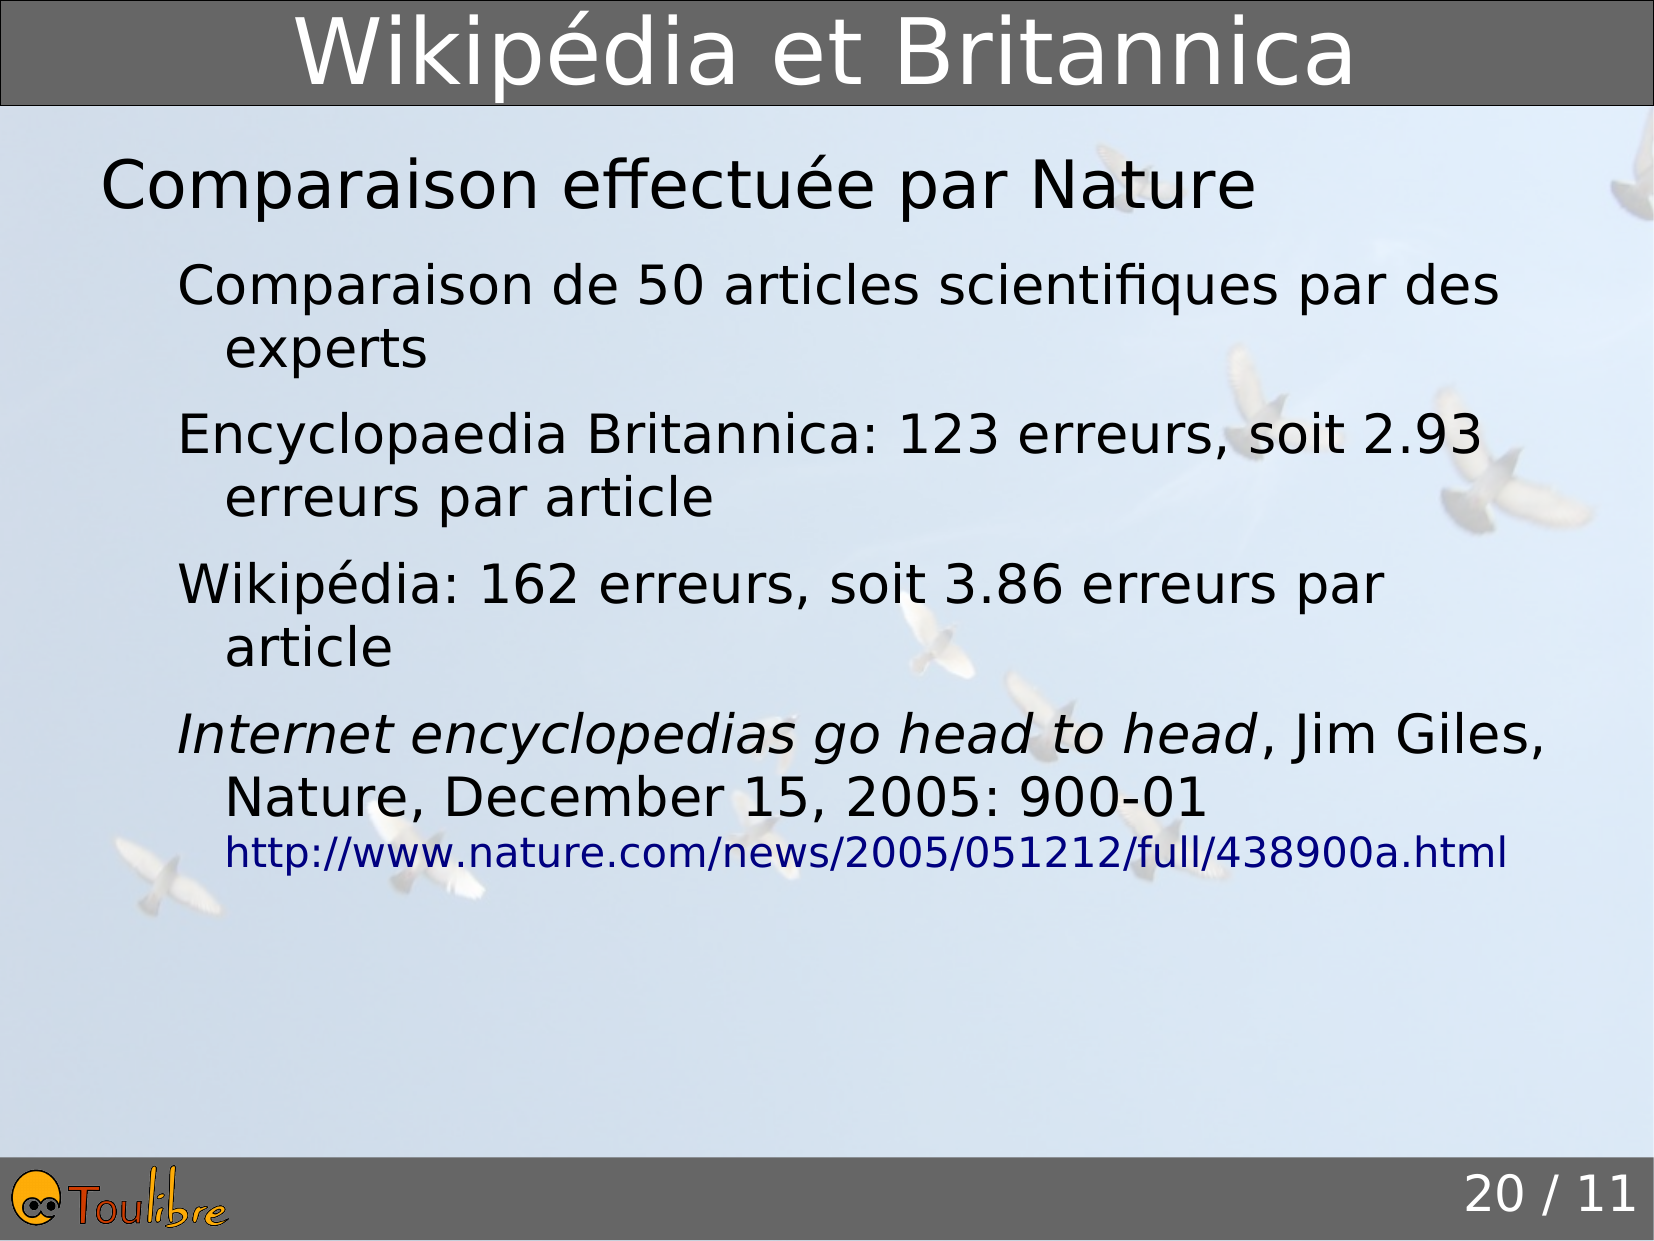

# Wikipédia et Britannica
Comparaison effectuée par Nature
Comparaison de 50 articles scientifiques par des experts
Encyclopaedia Britannica: 123 erreurs, soit 2.93 erreurs par article
Wikipédia: 162 erreurs, soit 3.86 erreurs par article
Internet encyclopedias go head to head, Jim Giles, Nature, December 15, 2005: 900-01
http://www.nature.com/news/2005/051212/full/438900a.html